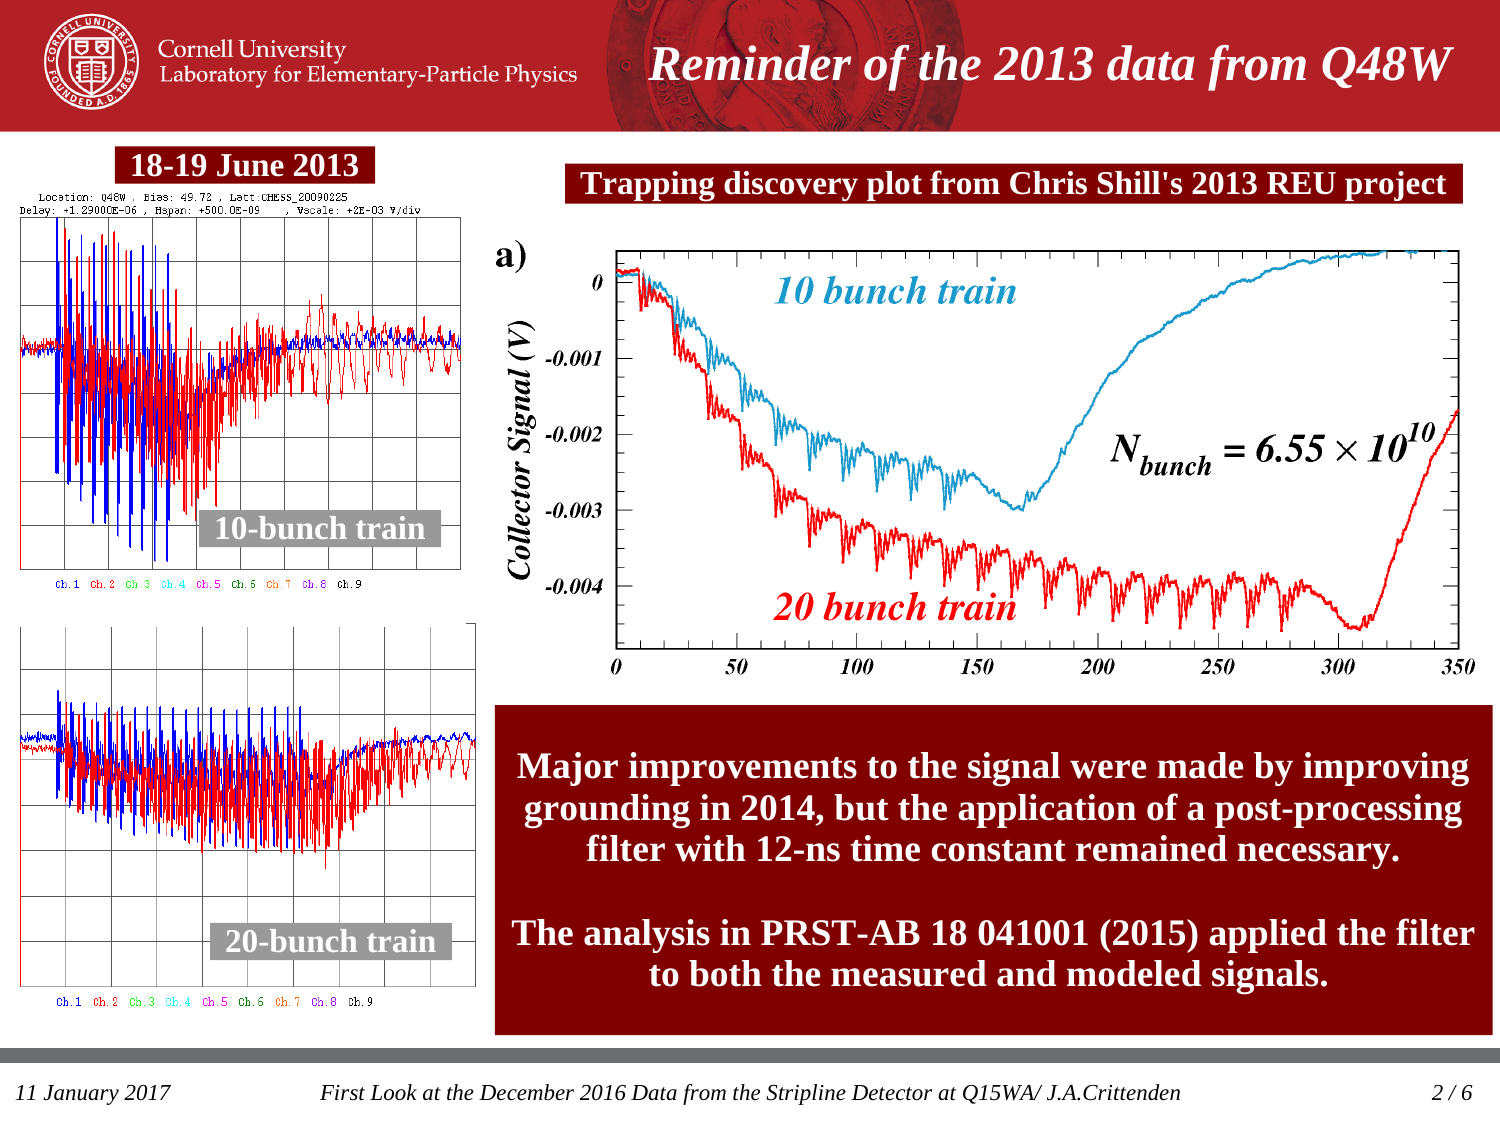

# Reminder of the 2013 data from Q48W
18-19 June 2013
Trapping discovery plot from Chris Shill's 2013 REU project
10-bunch train
Major improvements to the signal were made by improving grounding in 2014, but the application of a post-processing filter with 12-ns time constant remained necessary.
The analysis in PRST-AB 18 041001 (2015) applied the filter to both the measured and modeled signals.
20-bunch train